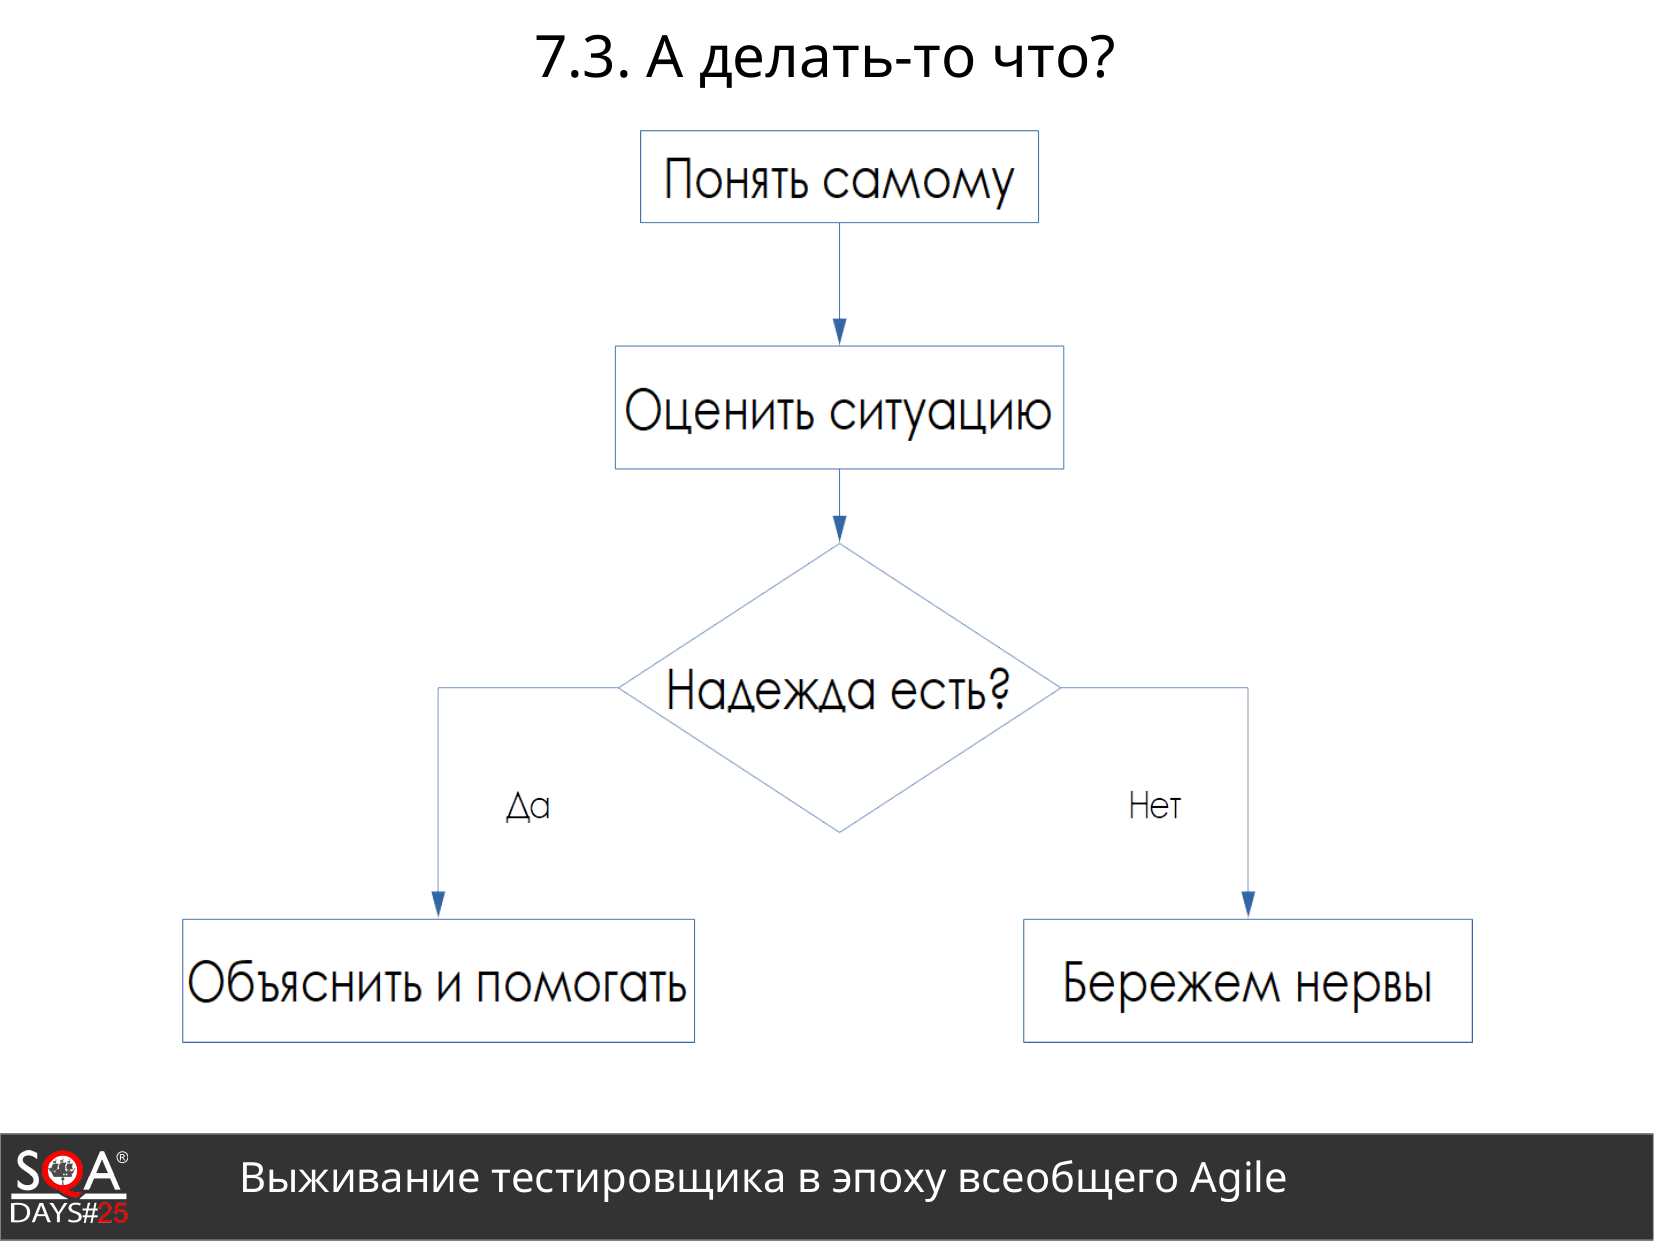

7.3. А делать-то что?
Выживание тестировщика в эпоху всеобщего Agile